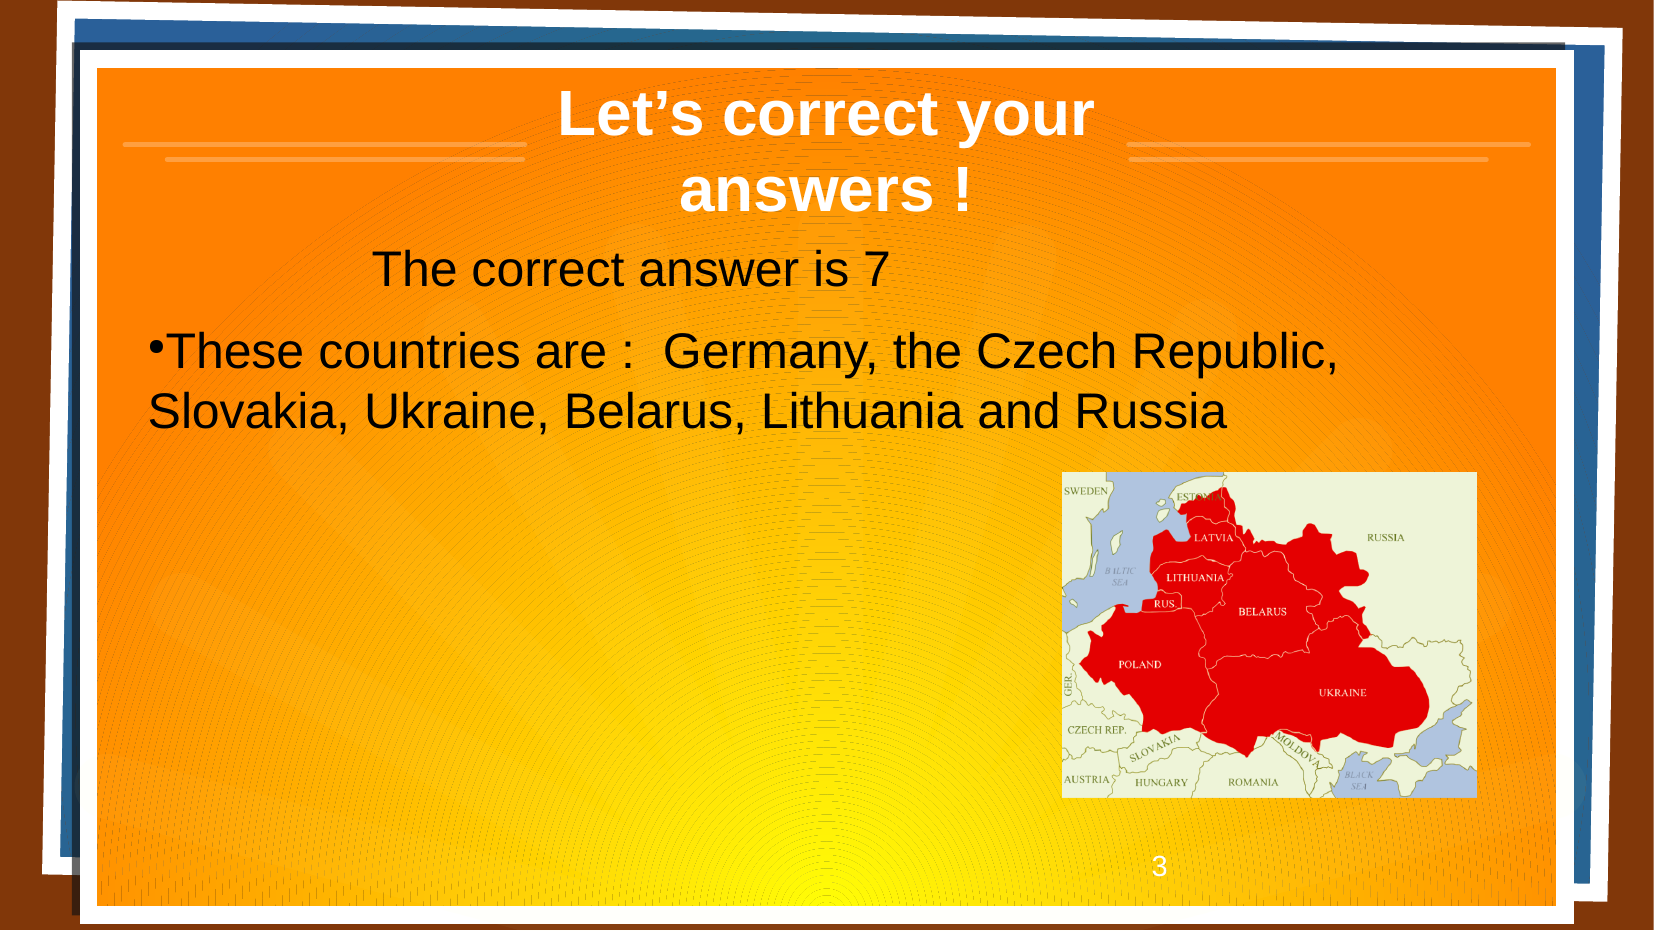

# Let’s correct your answers !
 The correct answer is 7
These countries are : Germany, the Czech Republic, Slovakia, Ukraine, Belarus, Lithuania and Russia